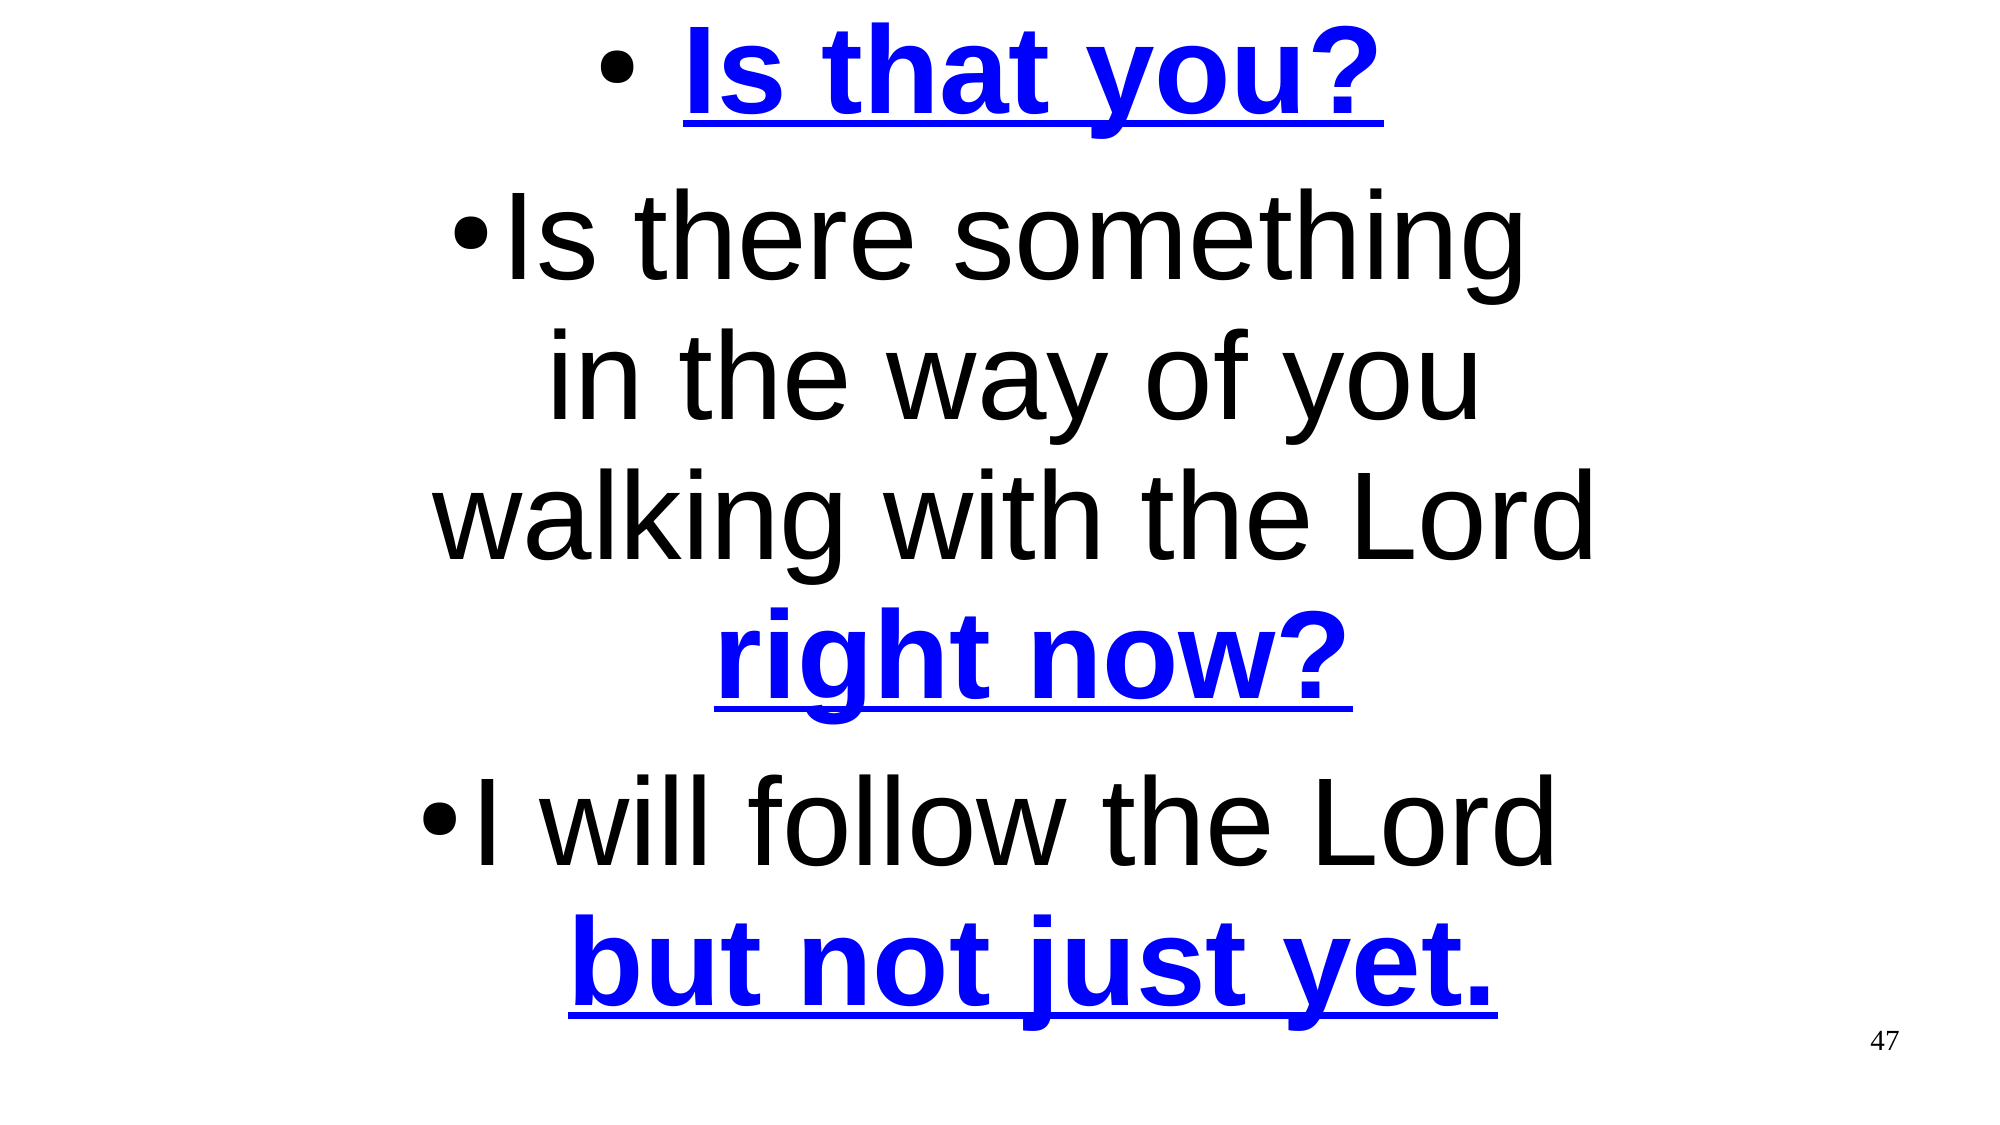

# Is that you?
Is there something
in the way of you
walking with the Lord
right now?
I will follow the Lord
but not just yet.
47